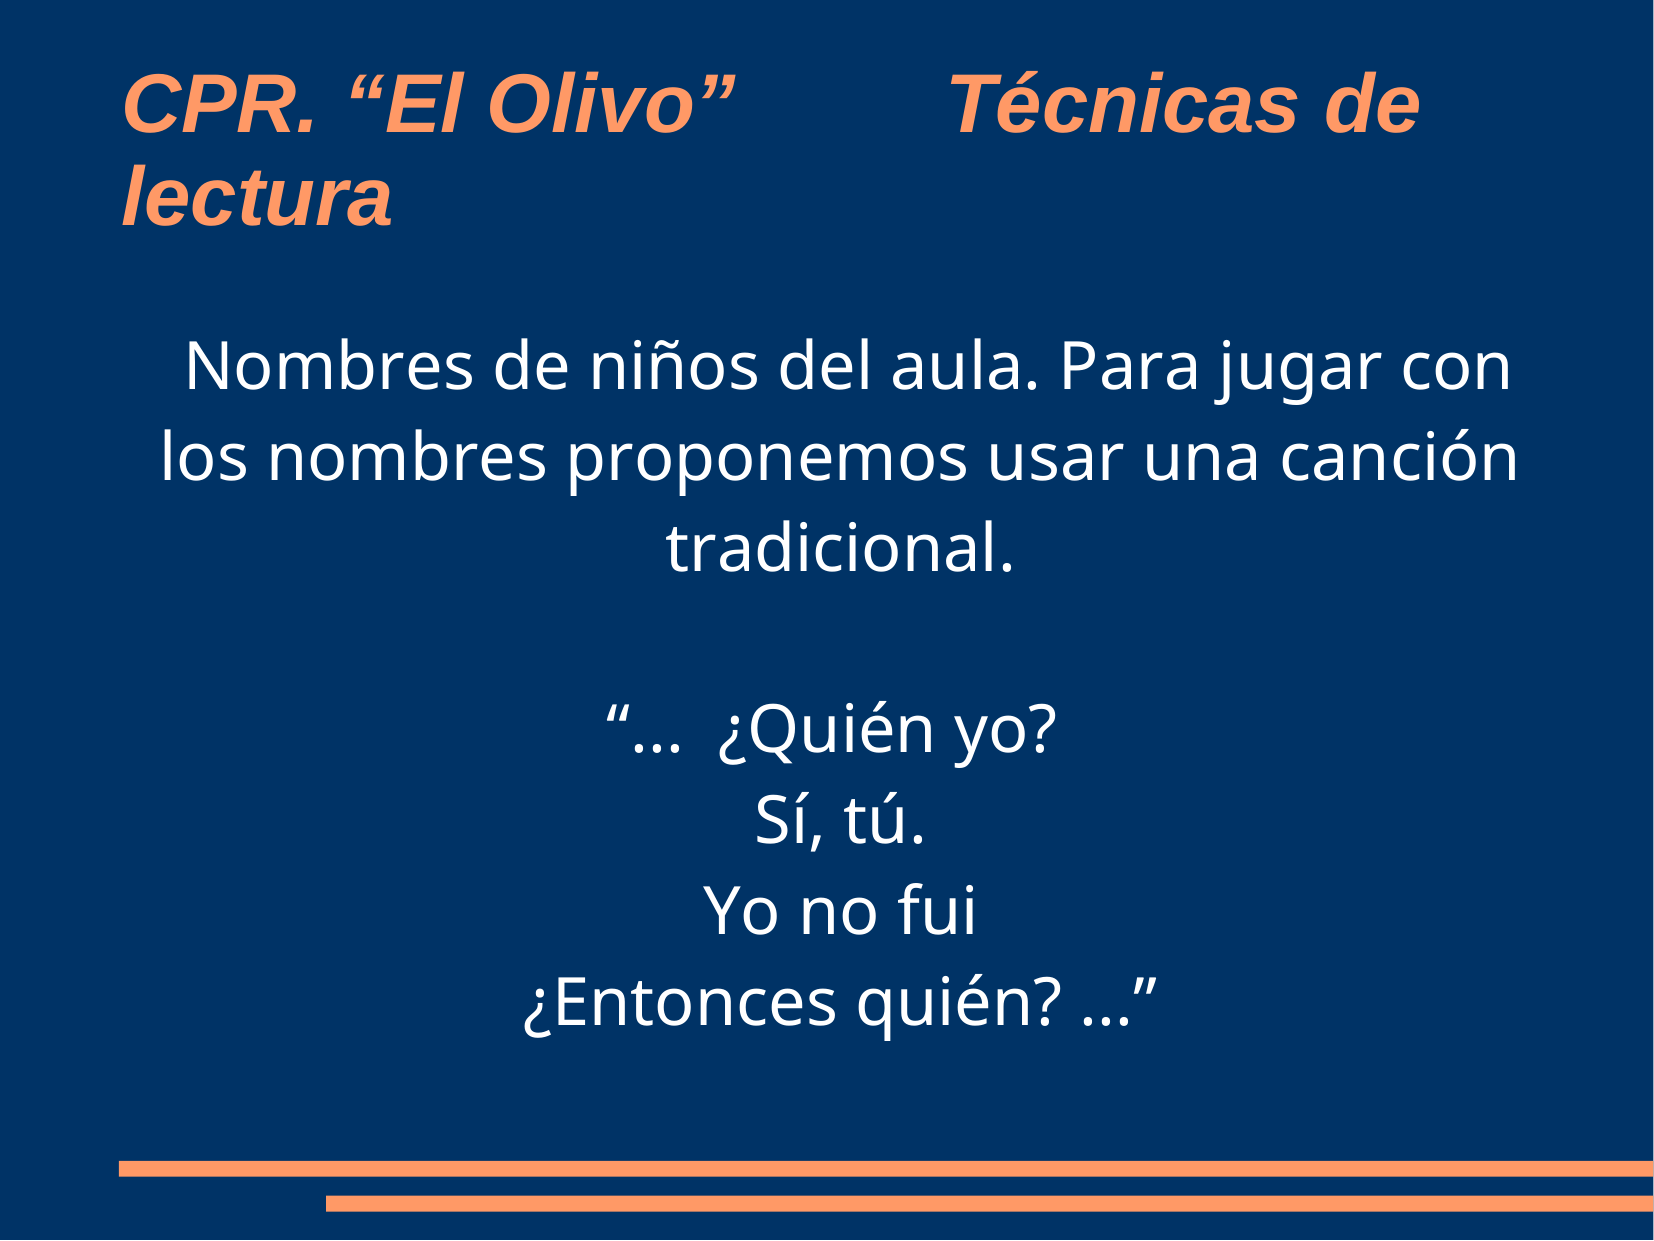

# CPR. “El Olivo” Técnicas de lectura
 Nombres de niños del aula. Para jugar con los nombres proponemos usar una canción tradicional.
“... ¿Quién yo?
Sí, tú.
Yo no fui
¿Entonces quién? ...”